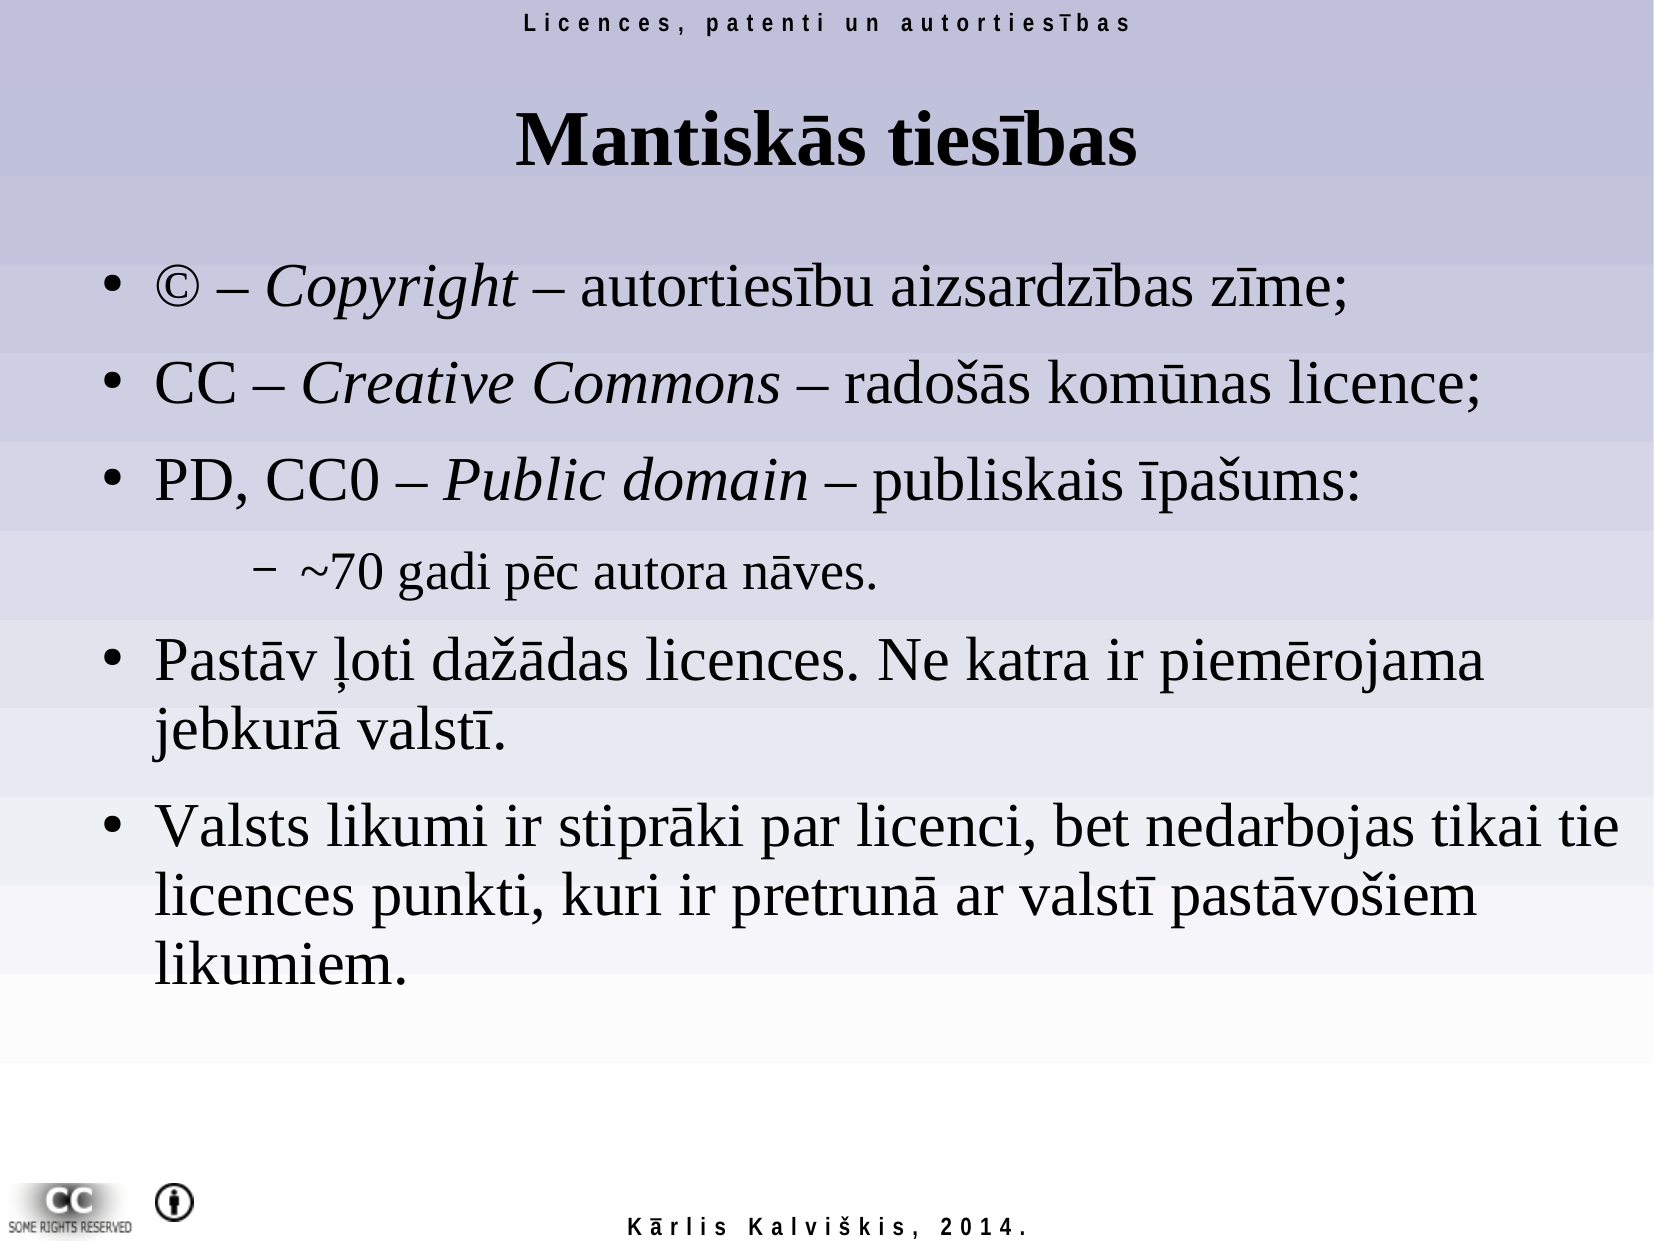

# Mantiskās tiesības
© – Copyright – autortiesību aizsardzības zīme;
CC – Creative Commons – radošās komūnas licence;
PD, CC0 – Public domain – publiskais īpašums:
~70 gadi pēc autora nāves.
Pastāv ļoti dažādas licences. Ne katra ir piemērojama jebkurā valstī.
Valsts likumi ir stiprāki par licenci, bet nedarbojas tikai tie licences punkti, kuri ir pretrunā ar valstī pastāvošiem likumiem.